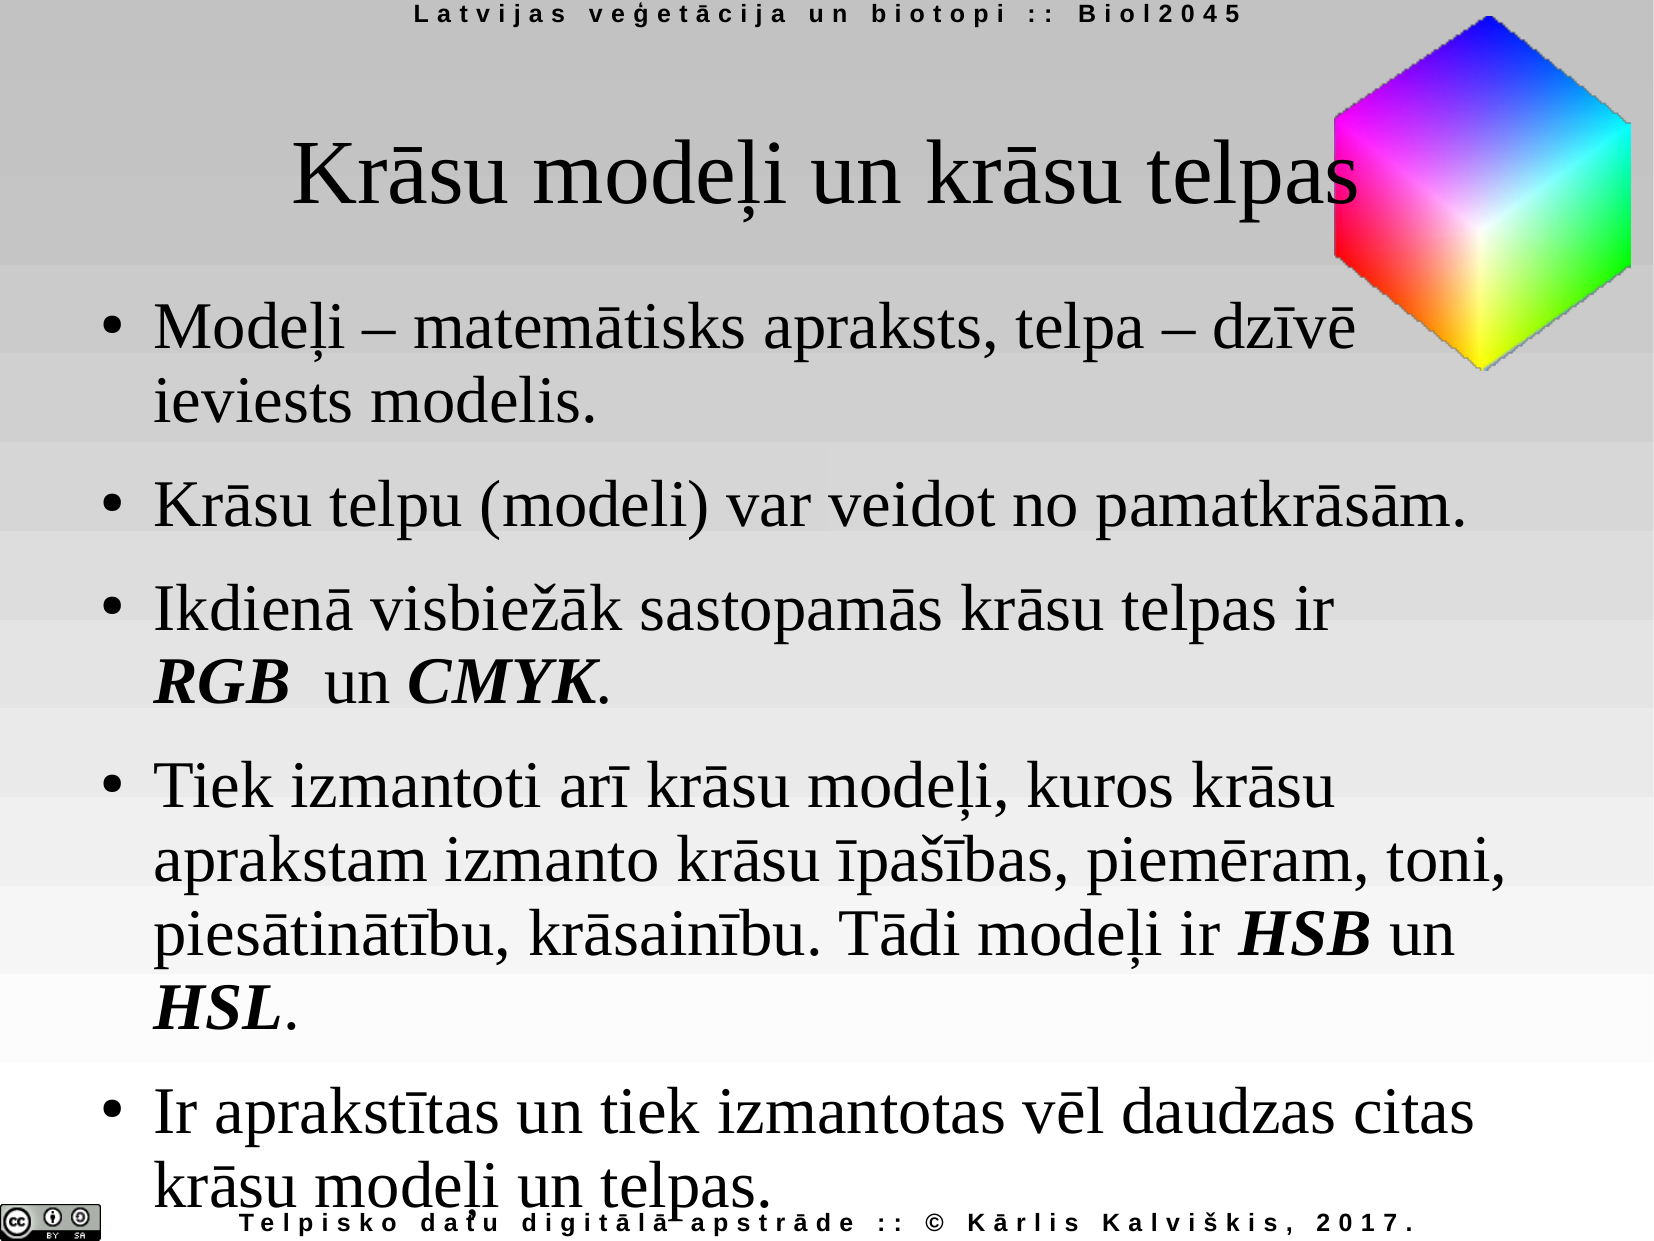

# Krāsu modeļi un krāsu telpas
Modeļi – matemātisks apraksts, telpa – dzīvē ieviests modelis.
Krāsu telpu (modeli) var veidot no pamatkrāsām.
Ikdienā visbiežāk sastopamās krāsu telpas ir
RGB un CMYK.
Tiek izmantoti arī krāsu modeļi, kuros krāsu aprakstam izmanto krāsu īpašības, piemēram, toni, piesātinātību, krāsainību. Tādi modeļi ir HSB un HSL.
Ir aprakstītas un tiek izmantotas vēl daudzas citas krāsu modeļi un telpas.